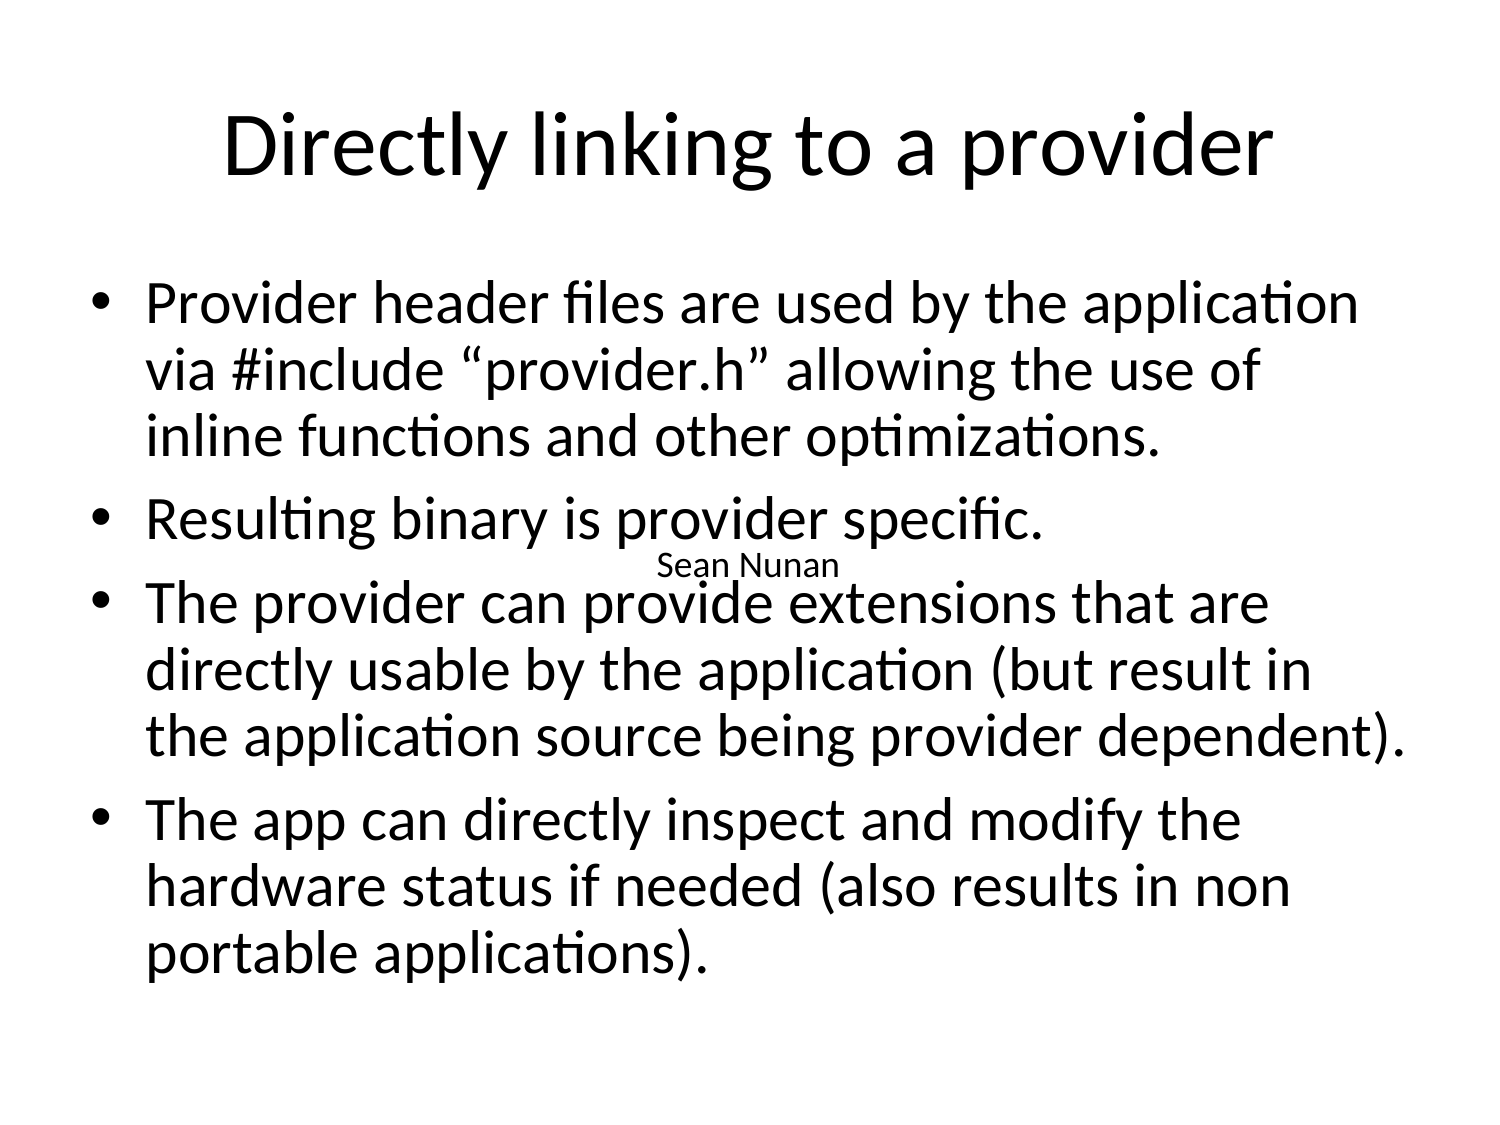

# Directly linking to a provider
Provider header files are used by the application via #include “provider.h” allowing the use of inline functions and other optimizations.
Resulting binary is provider specific.
The provider can provide extensions that are directly usable by the application (but result in the application source being provider dependent).
The app can directly inspect and modify the hardware status if needed (also results in non portable applications).
Sean Nunan